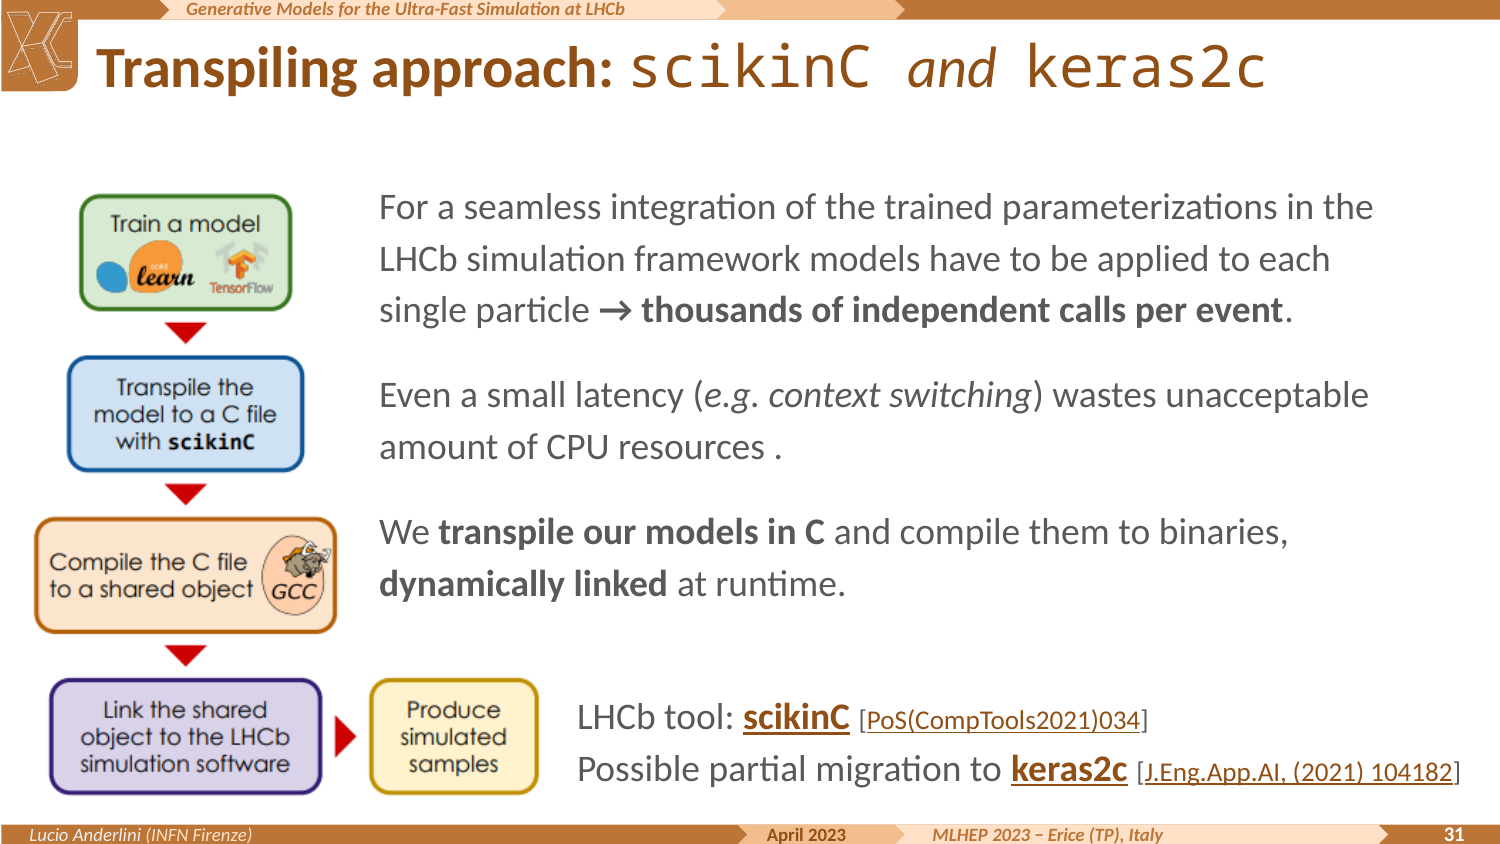

# Transpiling approach: scikinC and keras2c
For a seamless integration of the trained parameterizations in the LHCb simulation framework models have to be applied to each single particle → thousands of independent calls per event.
Even a small latency (e.g. context switching) wastes unacceptable amount of CPU resources .
We transpile our models in C and compile them to binaries, dynamically linked at runtime.
LHCb tool: scikinC [PoS(CompTools2021)034]
Possible partial migration to keras2c [J.Eng.App.AI, (2021) 104182]